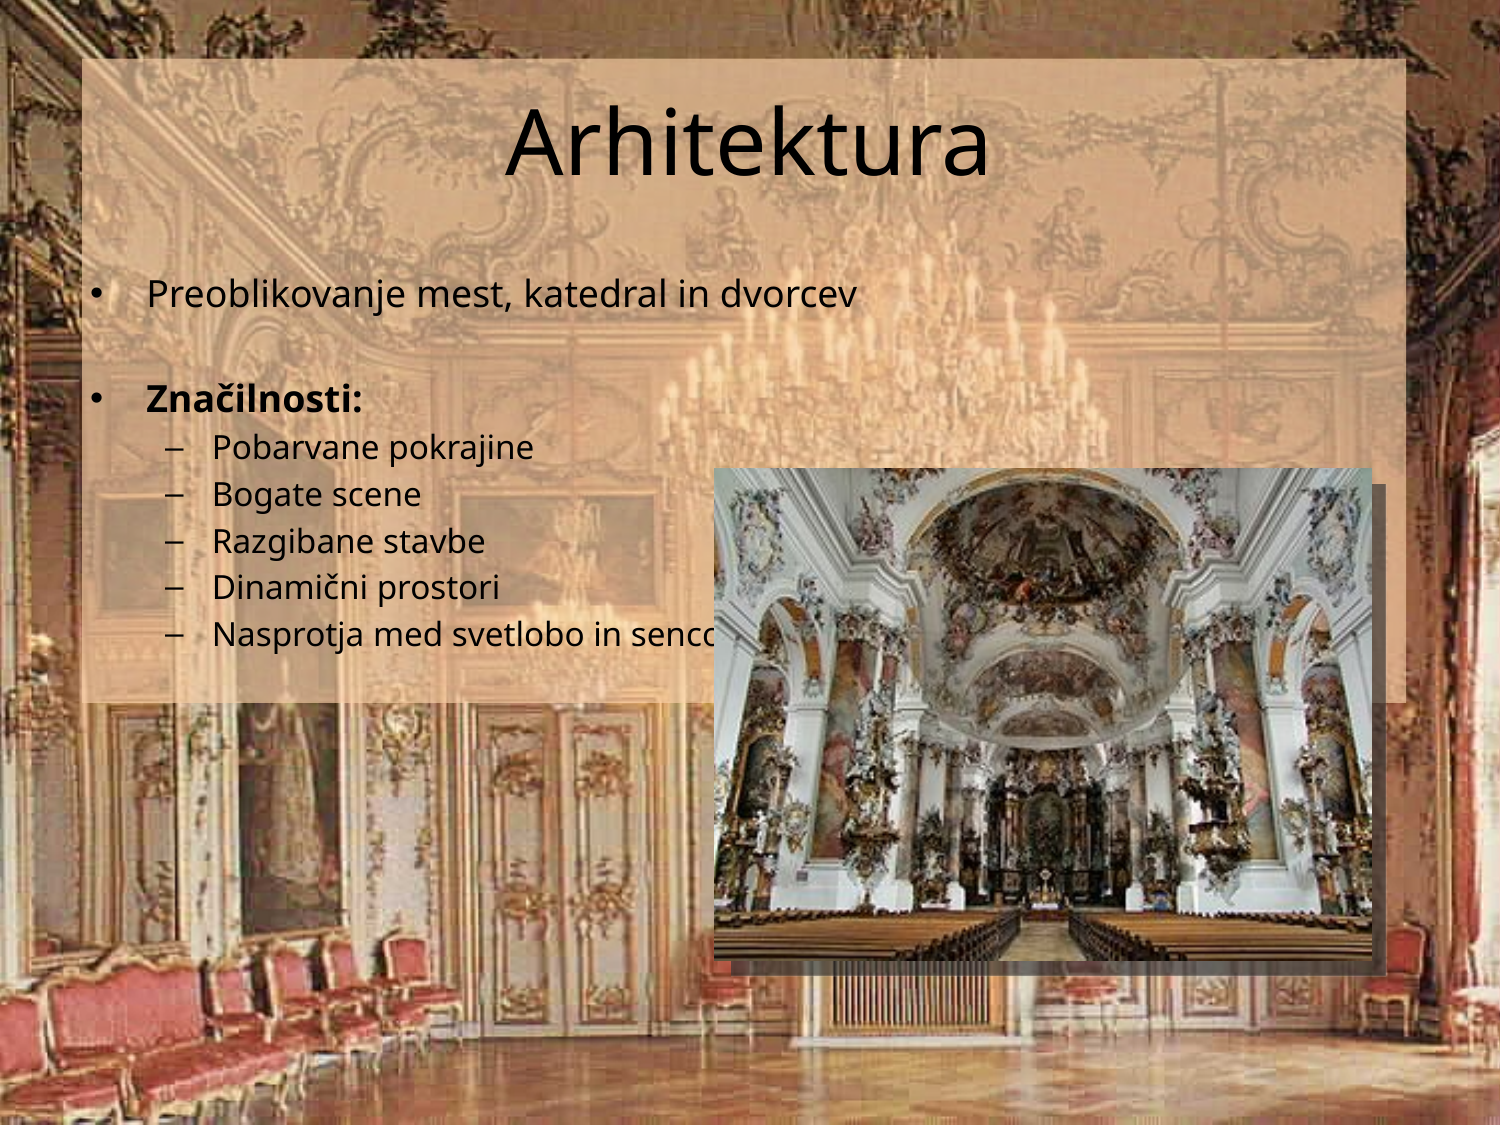

# Arhitektura
Preoblikovanje mest, katedral in dvorcev
Značilnosti:
Pobarvane pokrajine
Bogate scene
Razgibane stavbe
Dinamični prostori
Nasprotja med svetlobo in senco